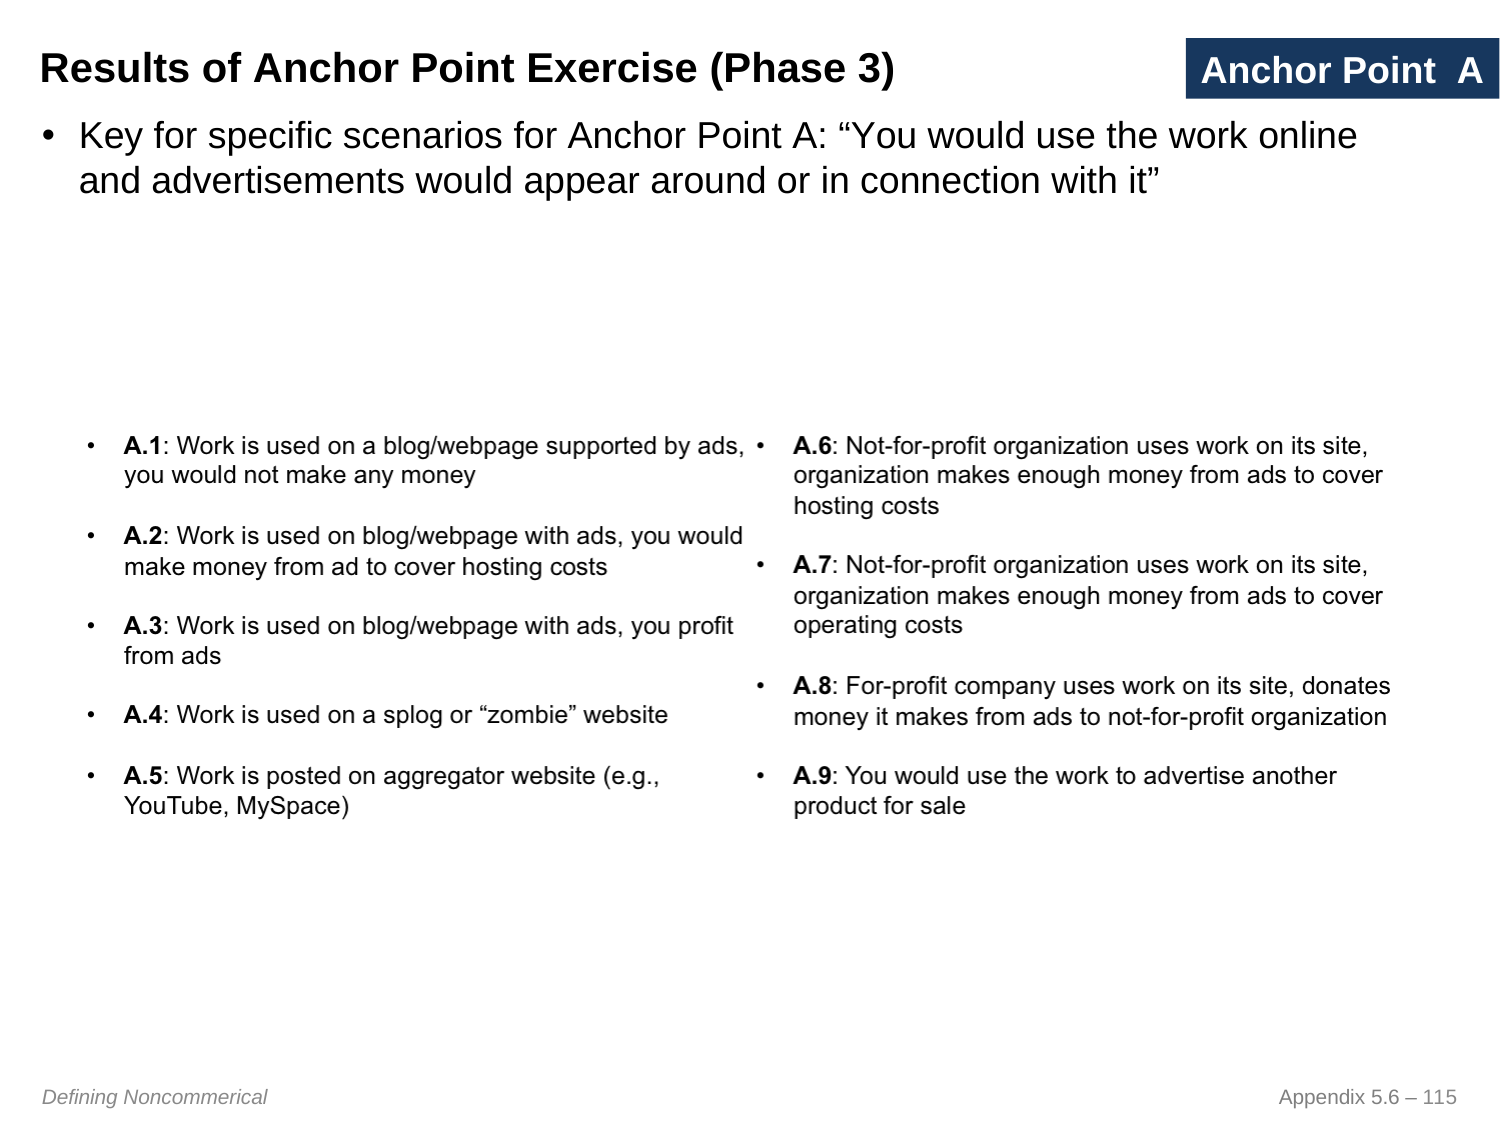

Results of Anchor Point Exercise (Phase 3)
Anchor Point A
Key for specific scenarios for Anchor Point A: “You would use the work online and advertisements would appear around or in connection with it”
Defining Noncommerical
Appendix 5.6 –